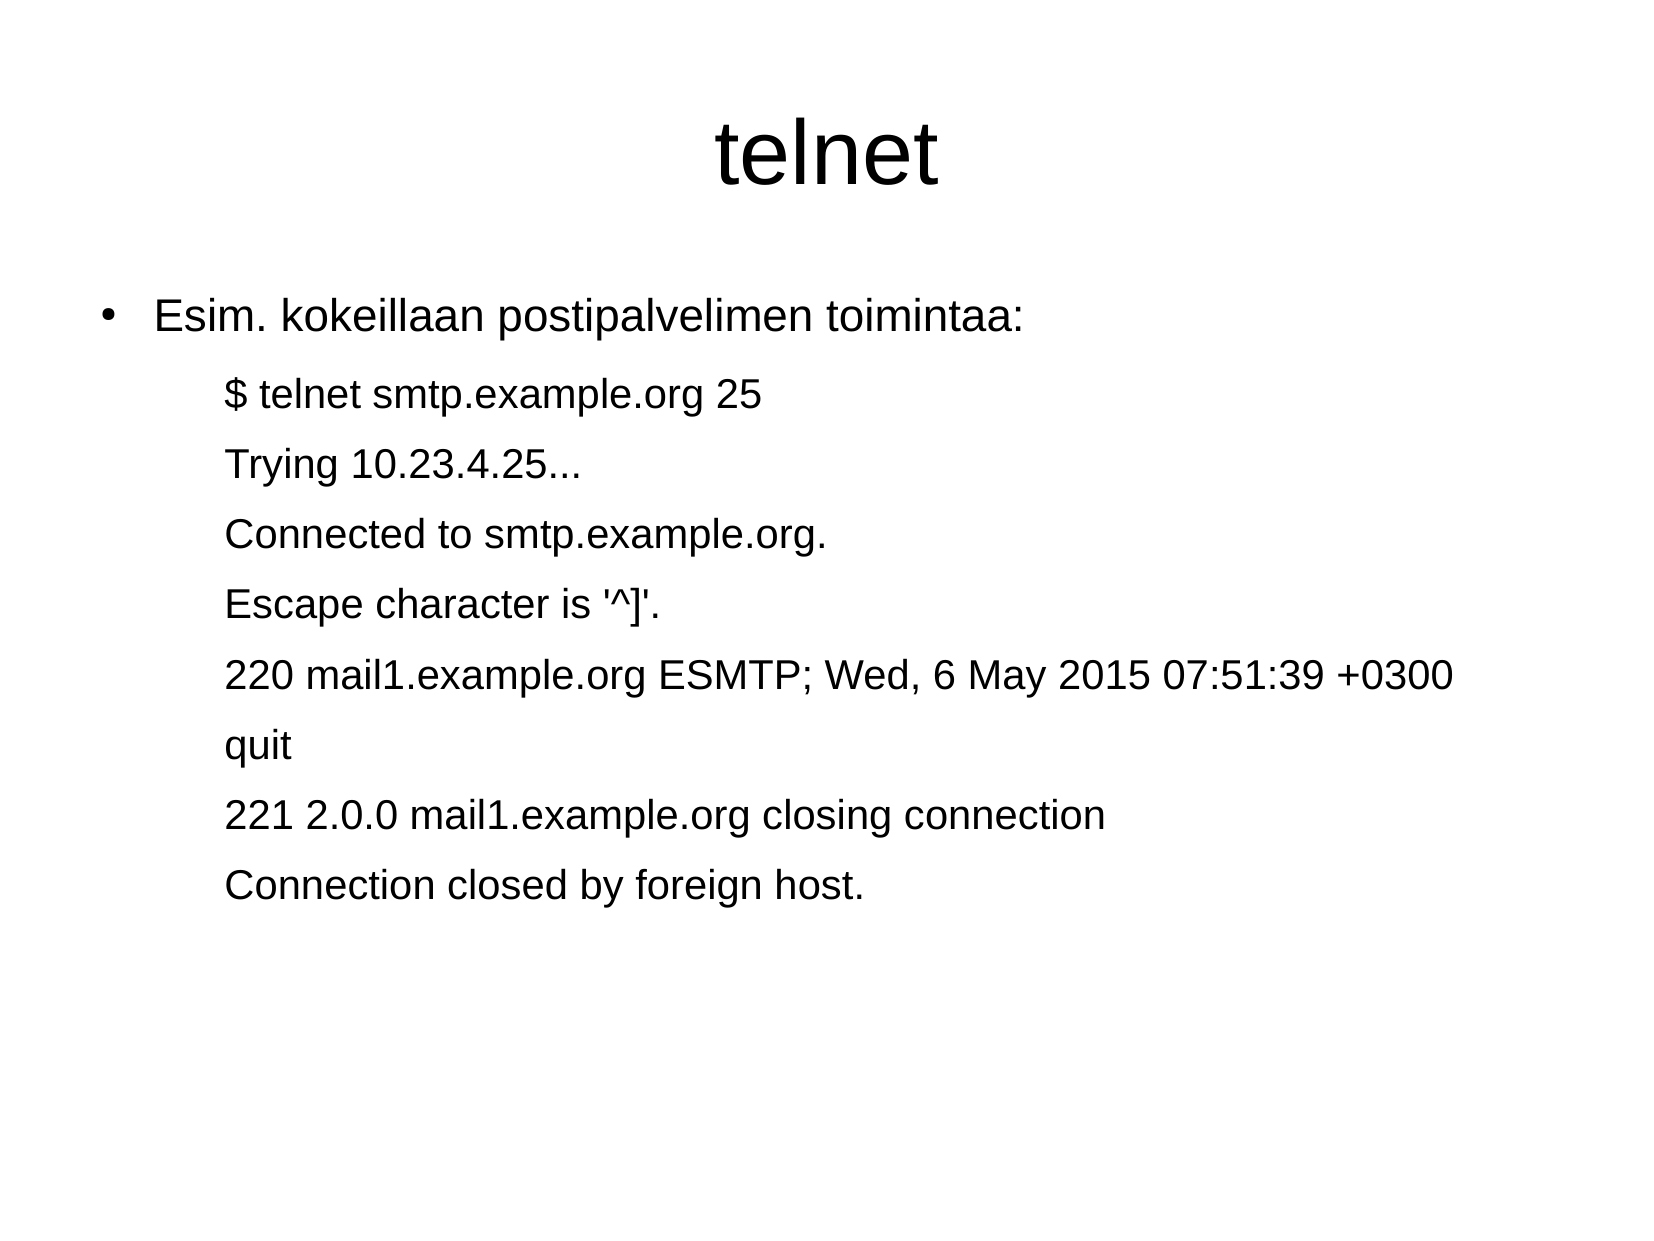

# telnet
Esim. kokeillaan postipalvelimen toimintaa:
$ telnet smtp.example.org 25
Trying 10.23.4.25...
Connected to smtp.example.org.
Escape character is '^]'.
220 mail1.example.org ESMTP; Wed, 6 May 2015 07:51:39 +0300
quit
221 2.0.0 mail1.example.org closing connection
Connection closed by foreign host.